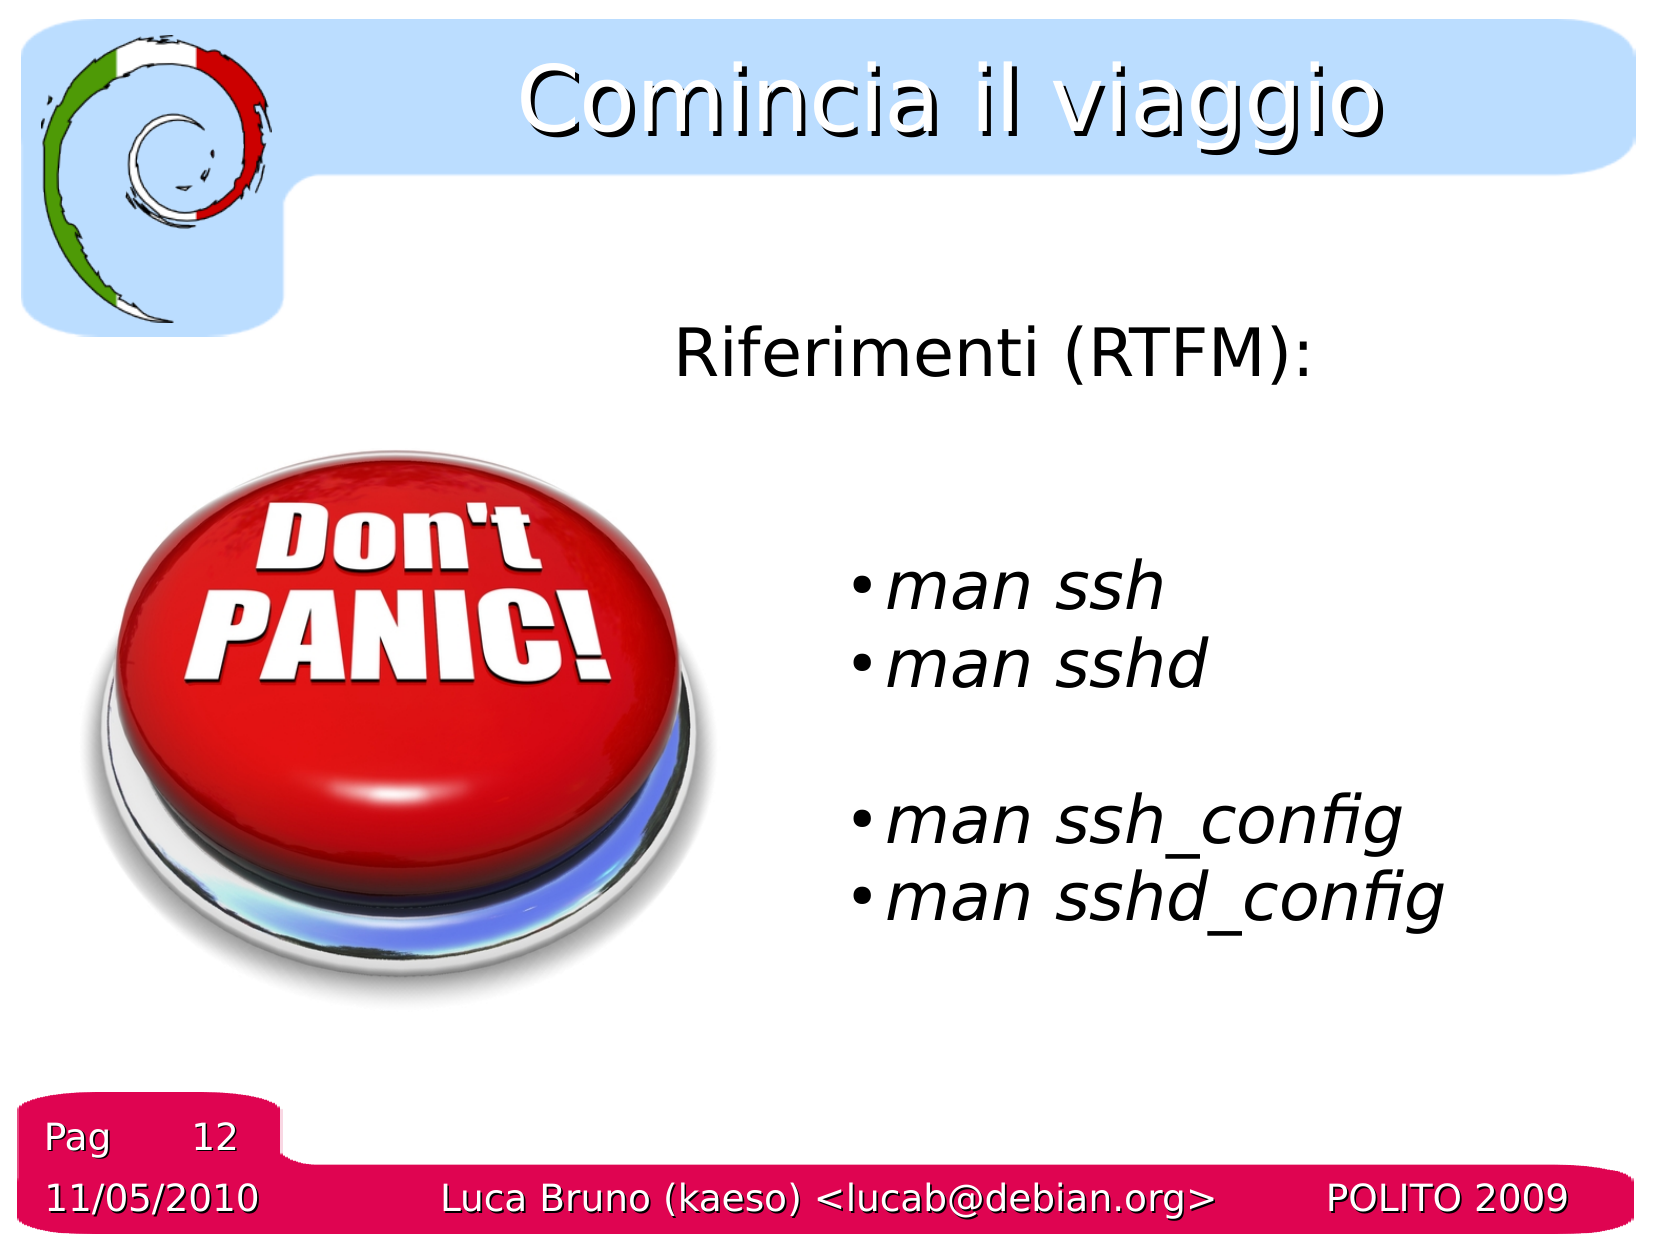

# Comincia il viaggio
Riferimenti (RTFM):
man ssh
man sshd
man ssh_config
man sshd_config
Pag
Luca Bruno (kaeso) <lucab@debian.org> 		POLITO 2009
11/05/2010